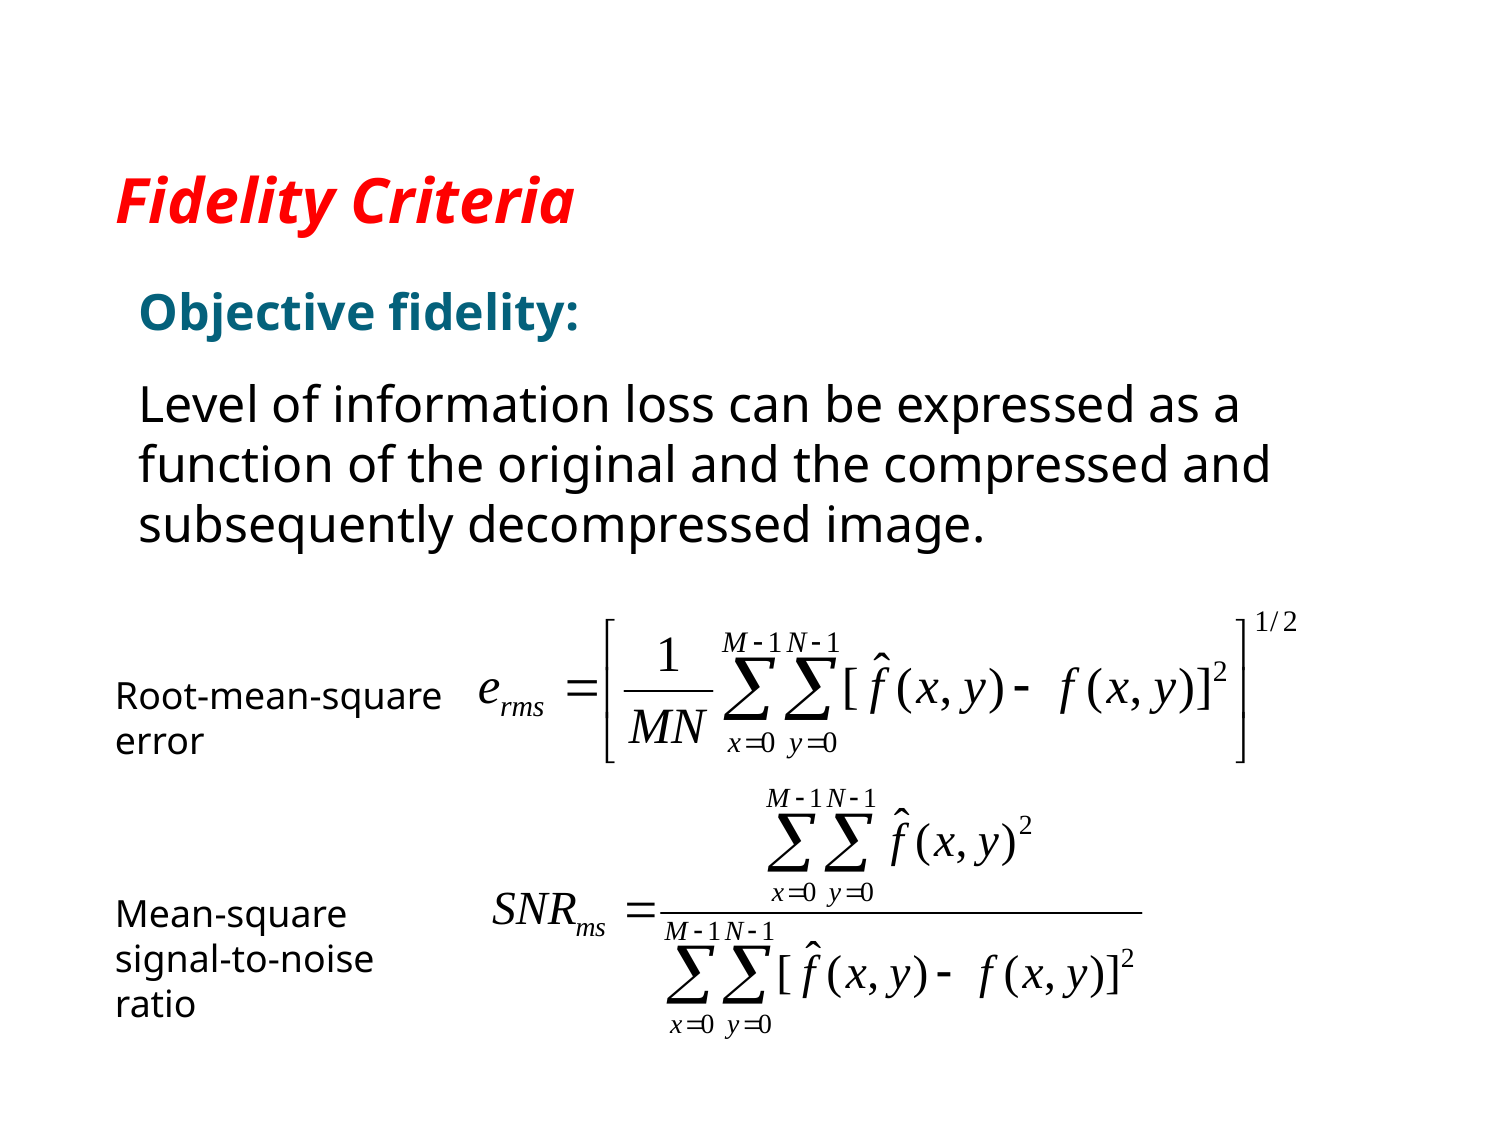

Fidelity Criteria
Objective fidelity:
Level of information loss can be expressed as a function of the original and the compressed and subsequently decompressed image.
Root-mean-square error
Mean-square signal-to-noise ratio